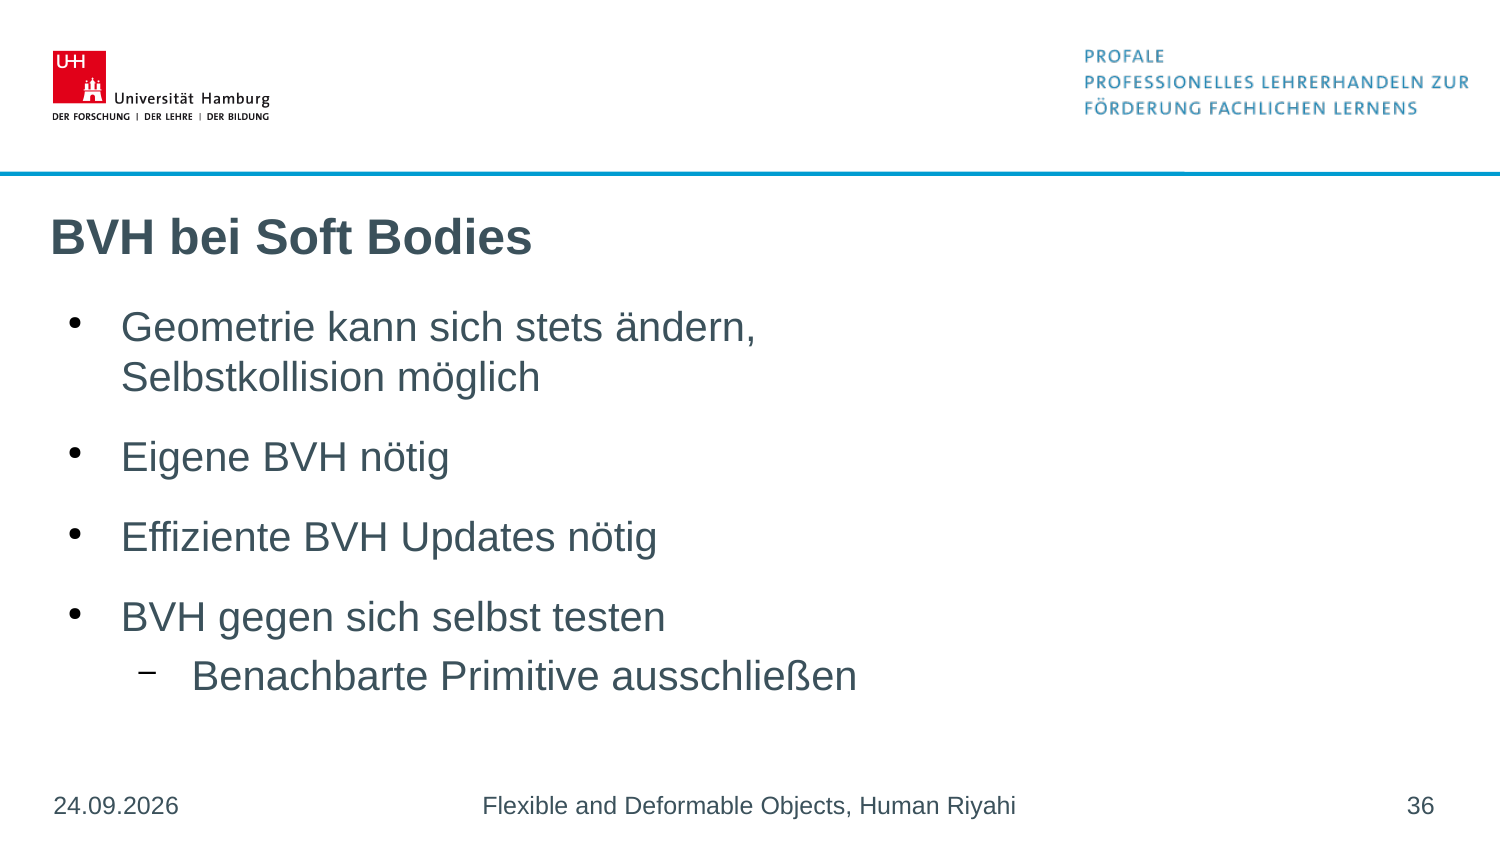

Weiß nicht
# BVH bei Soft Bodies
Geometrie kann sich stets ändern, Selbstkollision möglich
Eigene BVH nötig
Effiziente BVH Updates nötig
BVH gegen sich selbst testen
Benachbarte Primitive ausschließen
Flexible and Deformable Objects, Human Riyahi